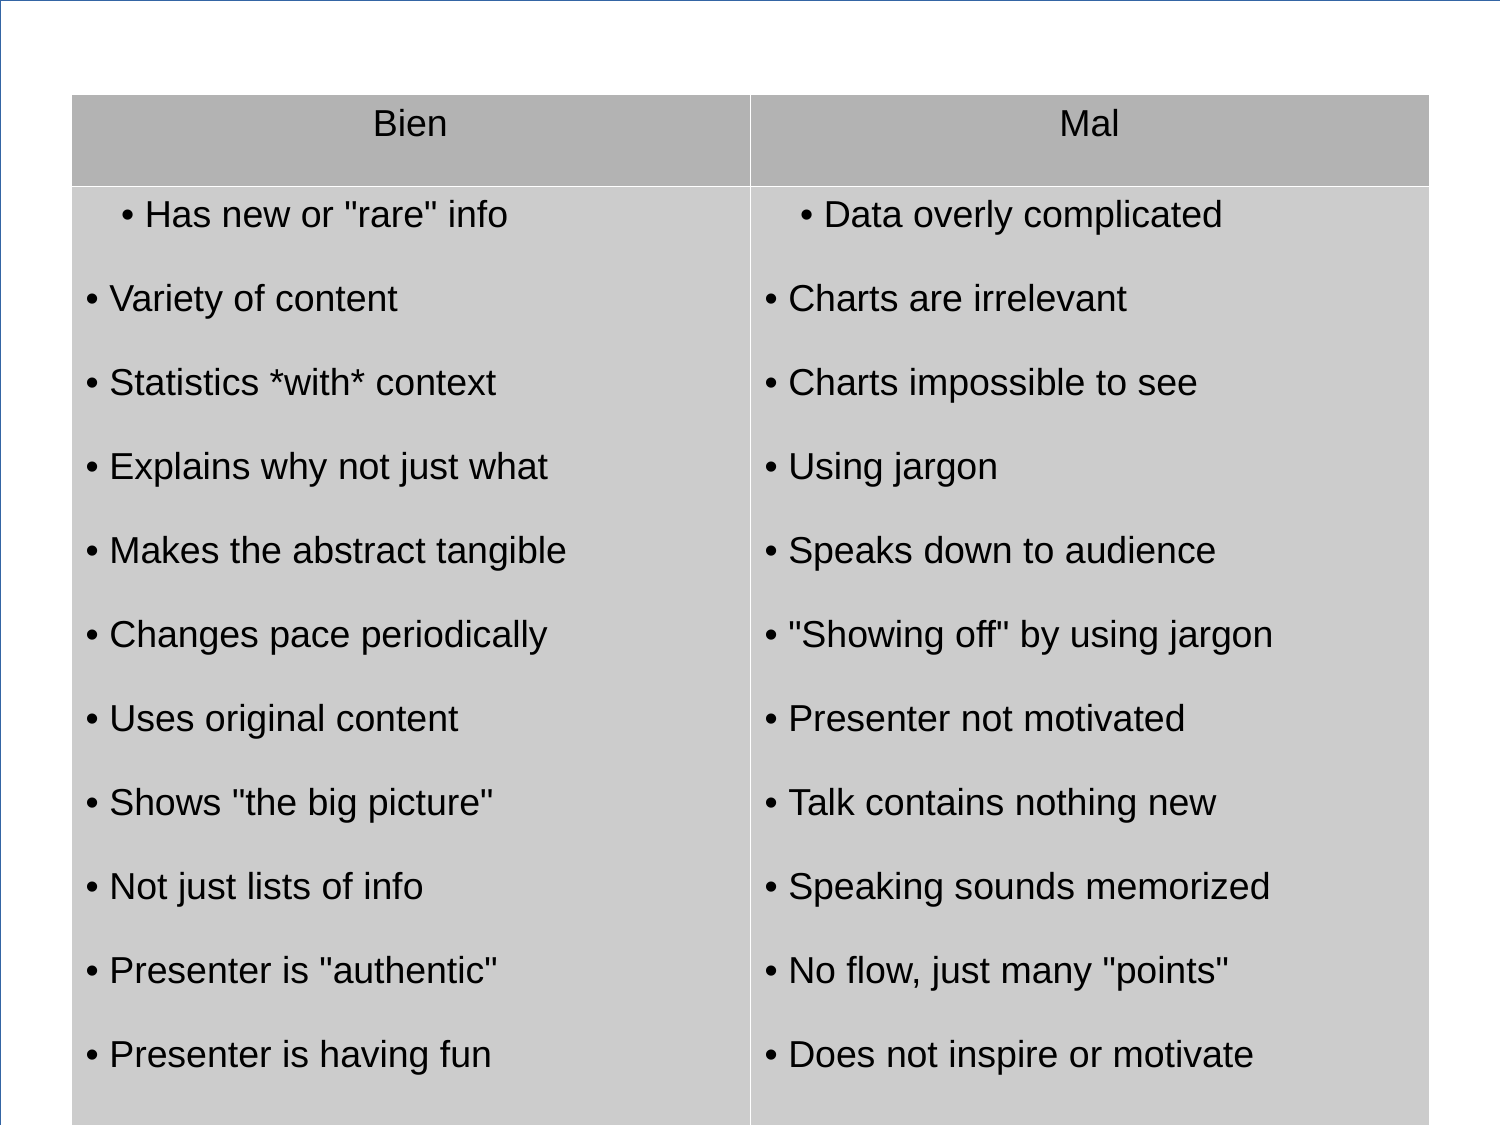

| Bien | Mal |
| --- | --- |
| • Has new or "rare" info • Variety of content • Statistics \*with\* context • Explains why not just what • Makes the abstract tangible • Changes pace periodically • Uses original content • Shows "the big picture" • Not just lists of info • Presenter is "authentic" • Presenter is having fun | • Data overly complicated • Charts are irrelevant • Charts impossible to see • Using jargon • Speaks down to audience • "Showing off" by using jargon • Presenter not motivated • Talk contains nothing new • Speaking sounds memorized • No flow, just many "points" • Does not inspire or motivate |
#